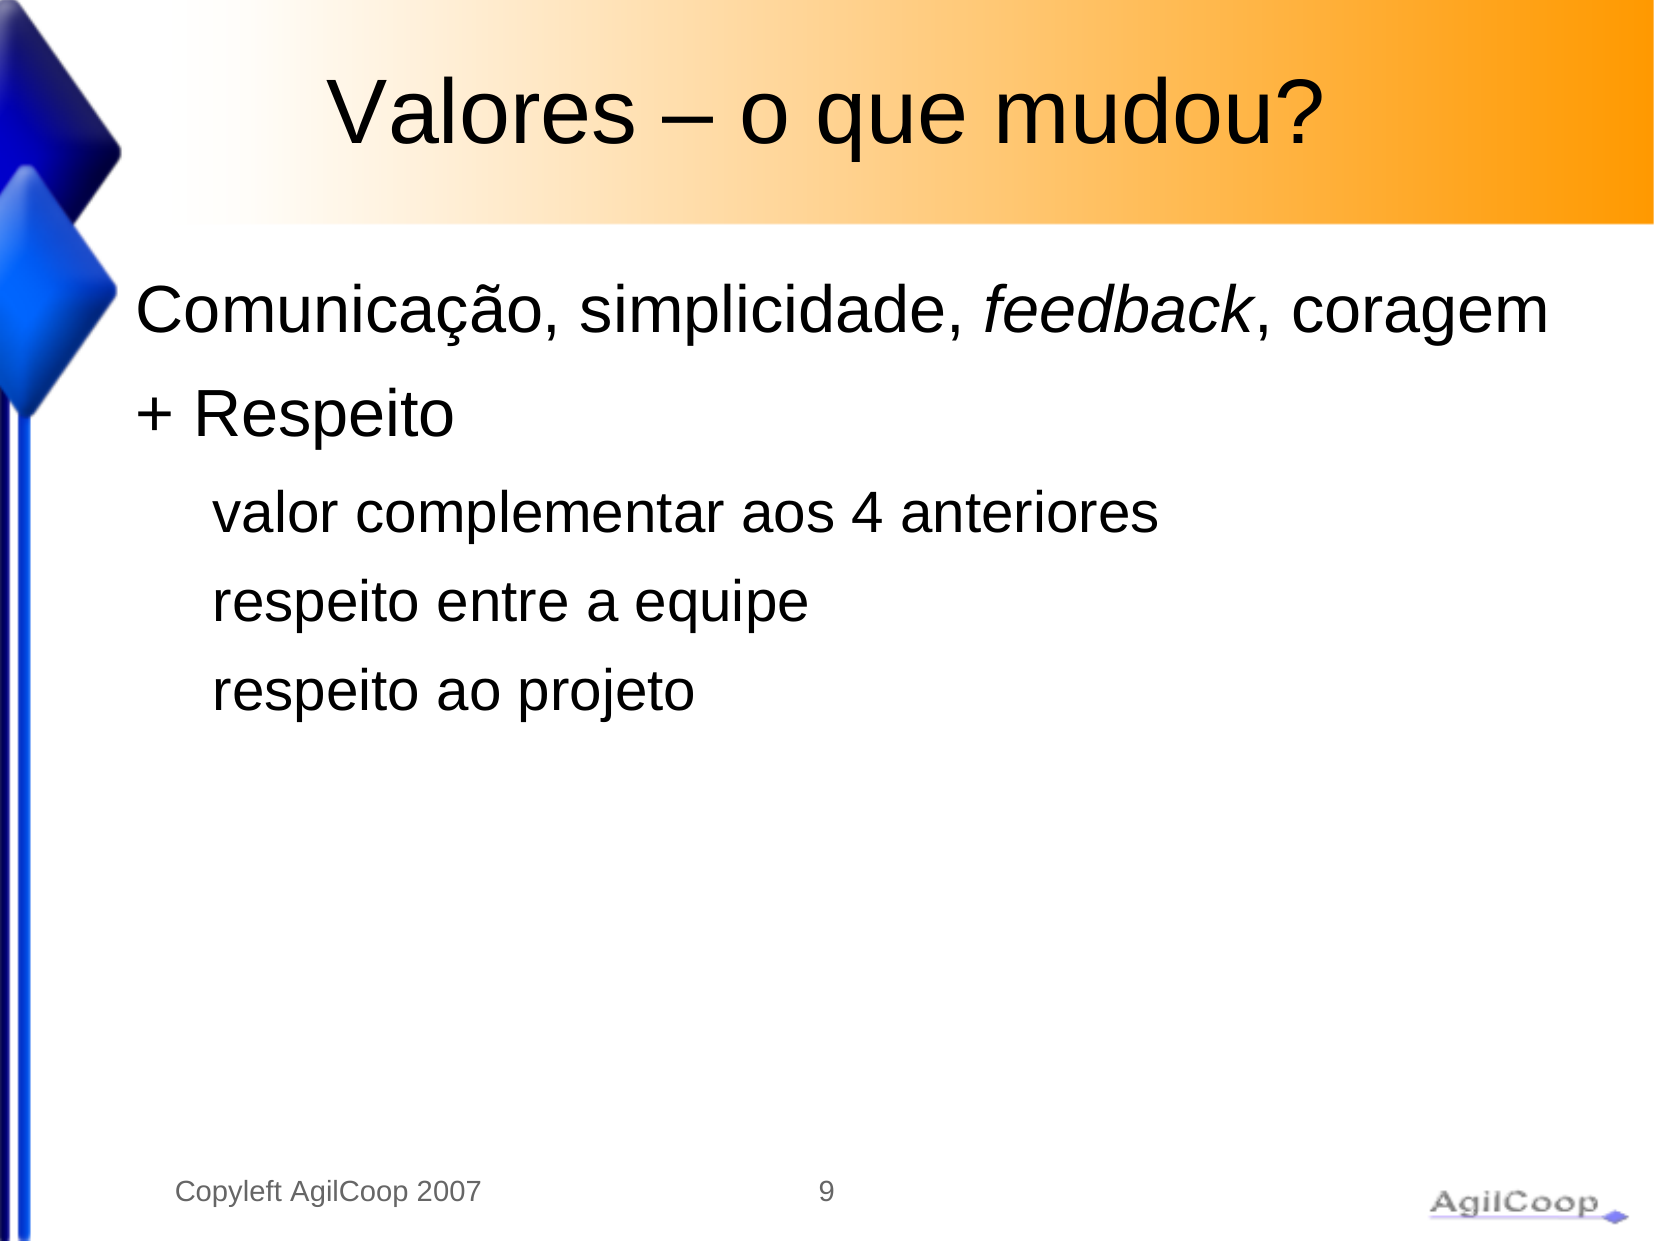

# Valores – o que mudou?
Comunicação, simplicidade, feedback, coragem
+ Respeito
valor complementar aos 4 anteriores
respeito entre a equipe
respeito ao projeto
Copyleft AgilCoop 2007
9